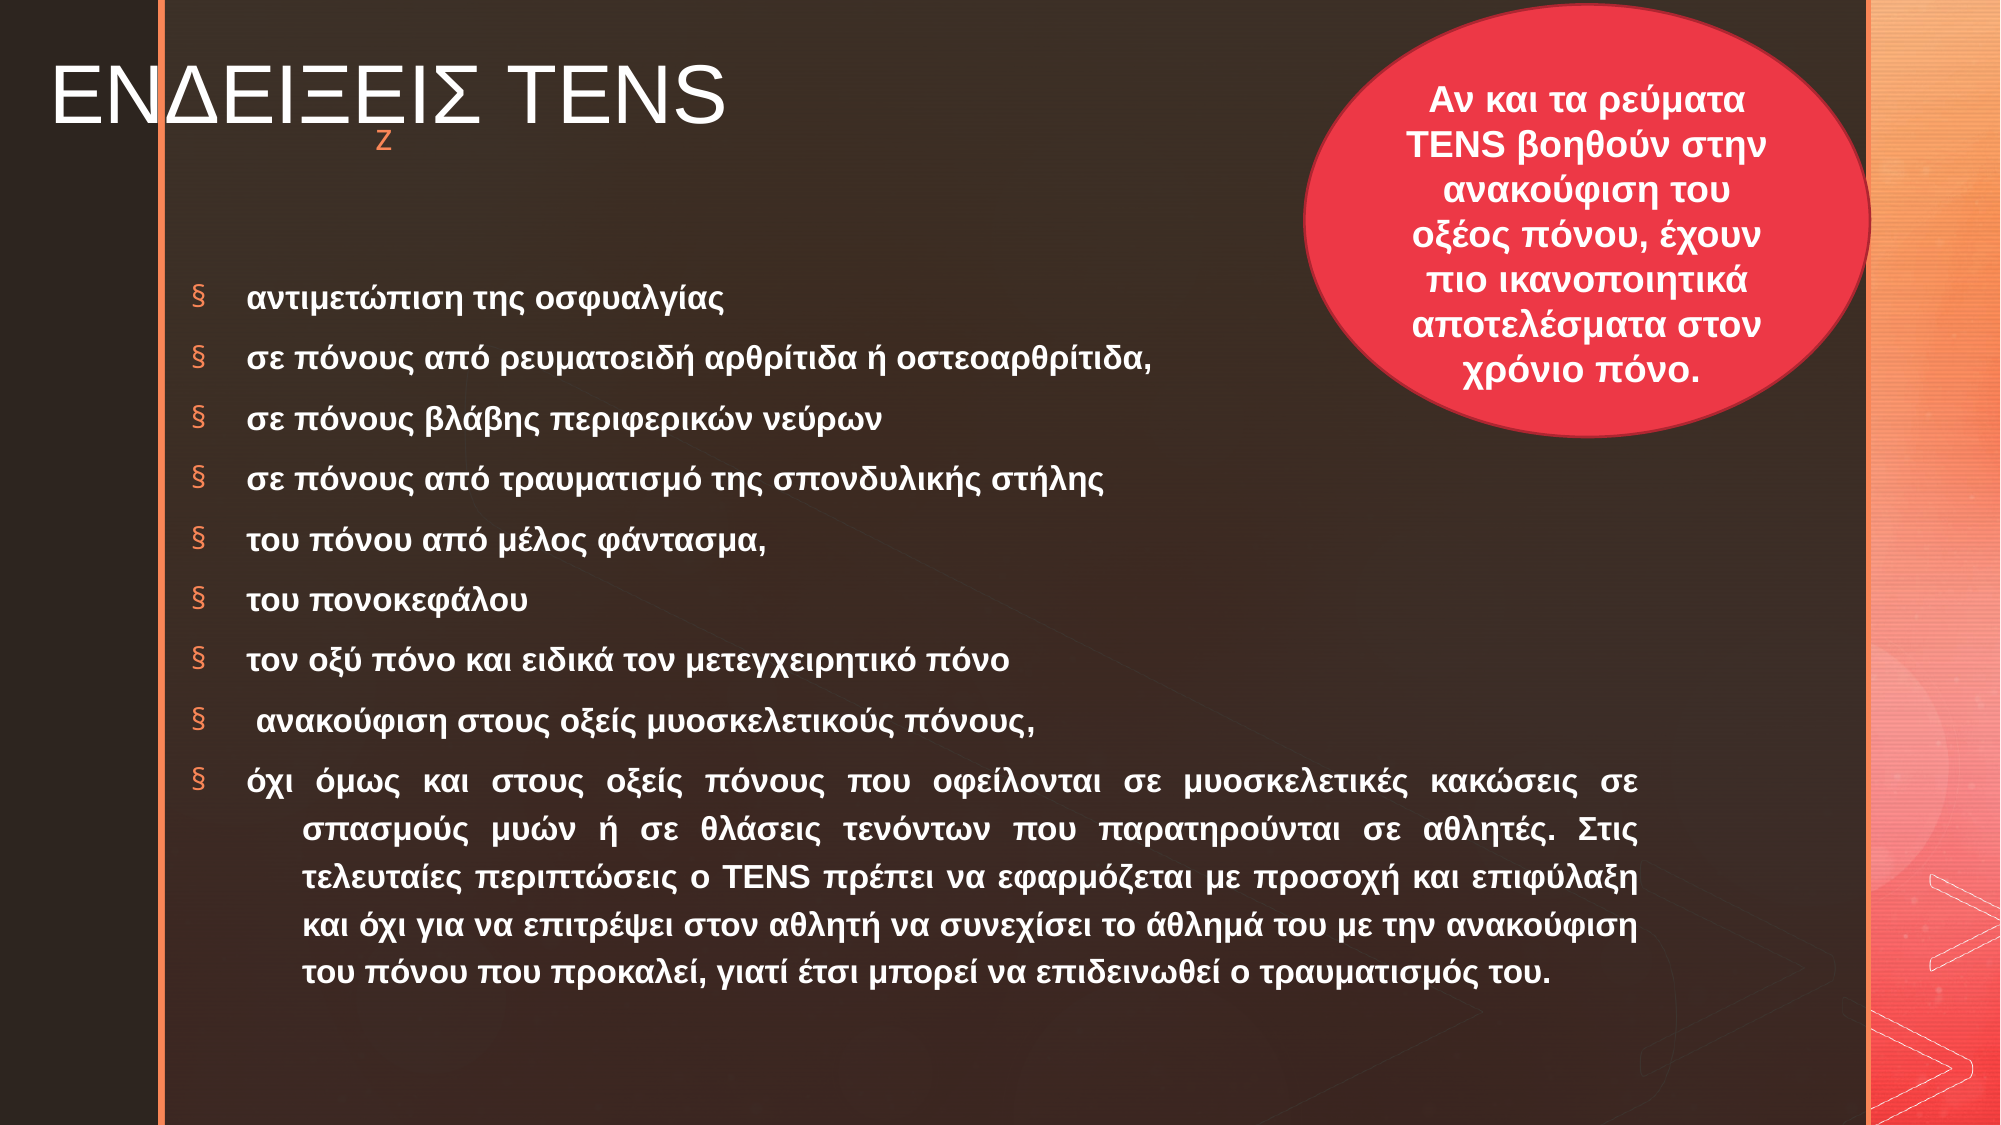

Αν και τα ρεύματα TENS βοηθούν στην ανακούφιση του οξέος πόνου, έχουν πιο ικανοποιητικά αποτελέσματα στον χρόνιο πόνο.
# ΕΝΔΕΙΞΕΙΣ TENS
αντιμετώπιση της οσφυαλγίας
σε πόνους από ρευματοειδή αρθρίτιδα ή οστεοαρθρίτιδα,
σε πόνους βλάβης περιφερικών νεύρων
σε πόνους από τραυματισμό της σπονδυλικής στήλης
του πόνου από μέλος φάντασμα,
του πονοκεφάλου
τον οξύ πόνο και ειδικά τον μετεγχειρητικό πόνο
 ανακούφιση στους οξείς μυοσκελετικούς πόνους,
όχι όμως και στους οξείς πόνους που οφείλονται σε μυοσκελετικές κακώσεις σε σπασμούς μυών ή σε θλάσεις τενόντων που παρατηρούνται σε αθλητές. Στις τελευταίες περιπτώσεις ο TENS πρέπει να εφαρμόζεται με προσοχή και επιφύλαξη και όχι για να επιτρέψει στον αθλητή να συνεχίσει το άθλημά του με την ανακούφιση του πόνου που προκαλεί, γιατί έτσι μπορεί να επιδεινωθεί ο τραυματισμός του.